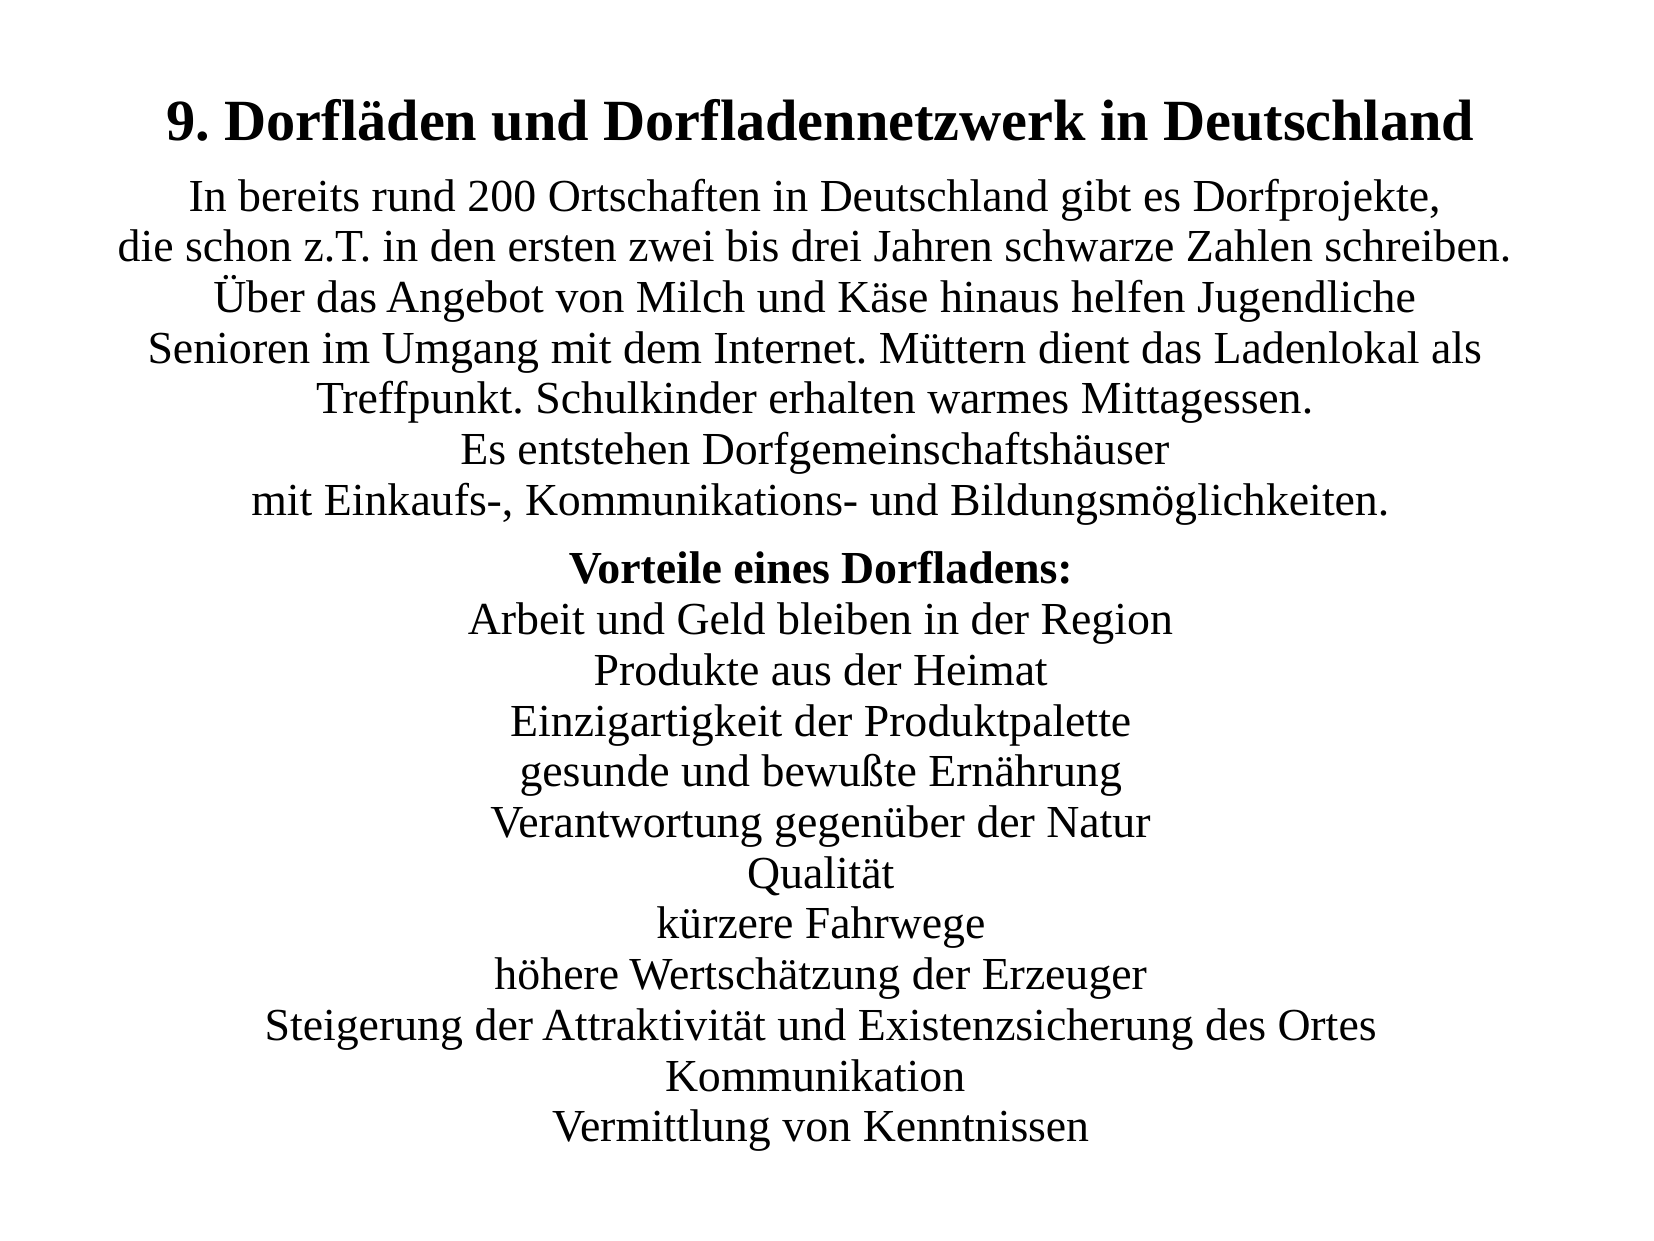

9. Dorfläden und Dorfladennetzwerk in Deutschland
In bereits rund 200 Ortschaften in Deutschland gibt es Dorfprojekte,
die schon z.T. in den ersten zwei bis drei Jahren schwarze Zahlen schreiben.
Über das Angebot von Milch und Käse hinaus helfen Jugendliche
Senioren im Umgang mit dem Internet. Müttern dient das Ladenlokal als
Treffpunkt. Schulkinder erhalten warmes Mittagessen.
Es entstehen Dorfgemeinschaftshäuser
mit Einkaufs-, Kommunikations- und Bildungsmöglichkeiten.
Vorteile eines Dorfladens:
Arbeit und Geld bleiben in der Region
Produkte aus der Heimat
Einzigartigkeit der Produktpalette
gesunde und bewußte Ernährung
Verantwortung gegenüber der Natur
Qualität
kürzere Fahrwege
höhere Wertschätzung der Erzeuger
Steigerung der Attraktivität und Existenzsicherung des Ortes
Kommunikation
Vermittlung von Kenntnissen